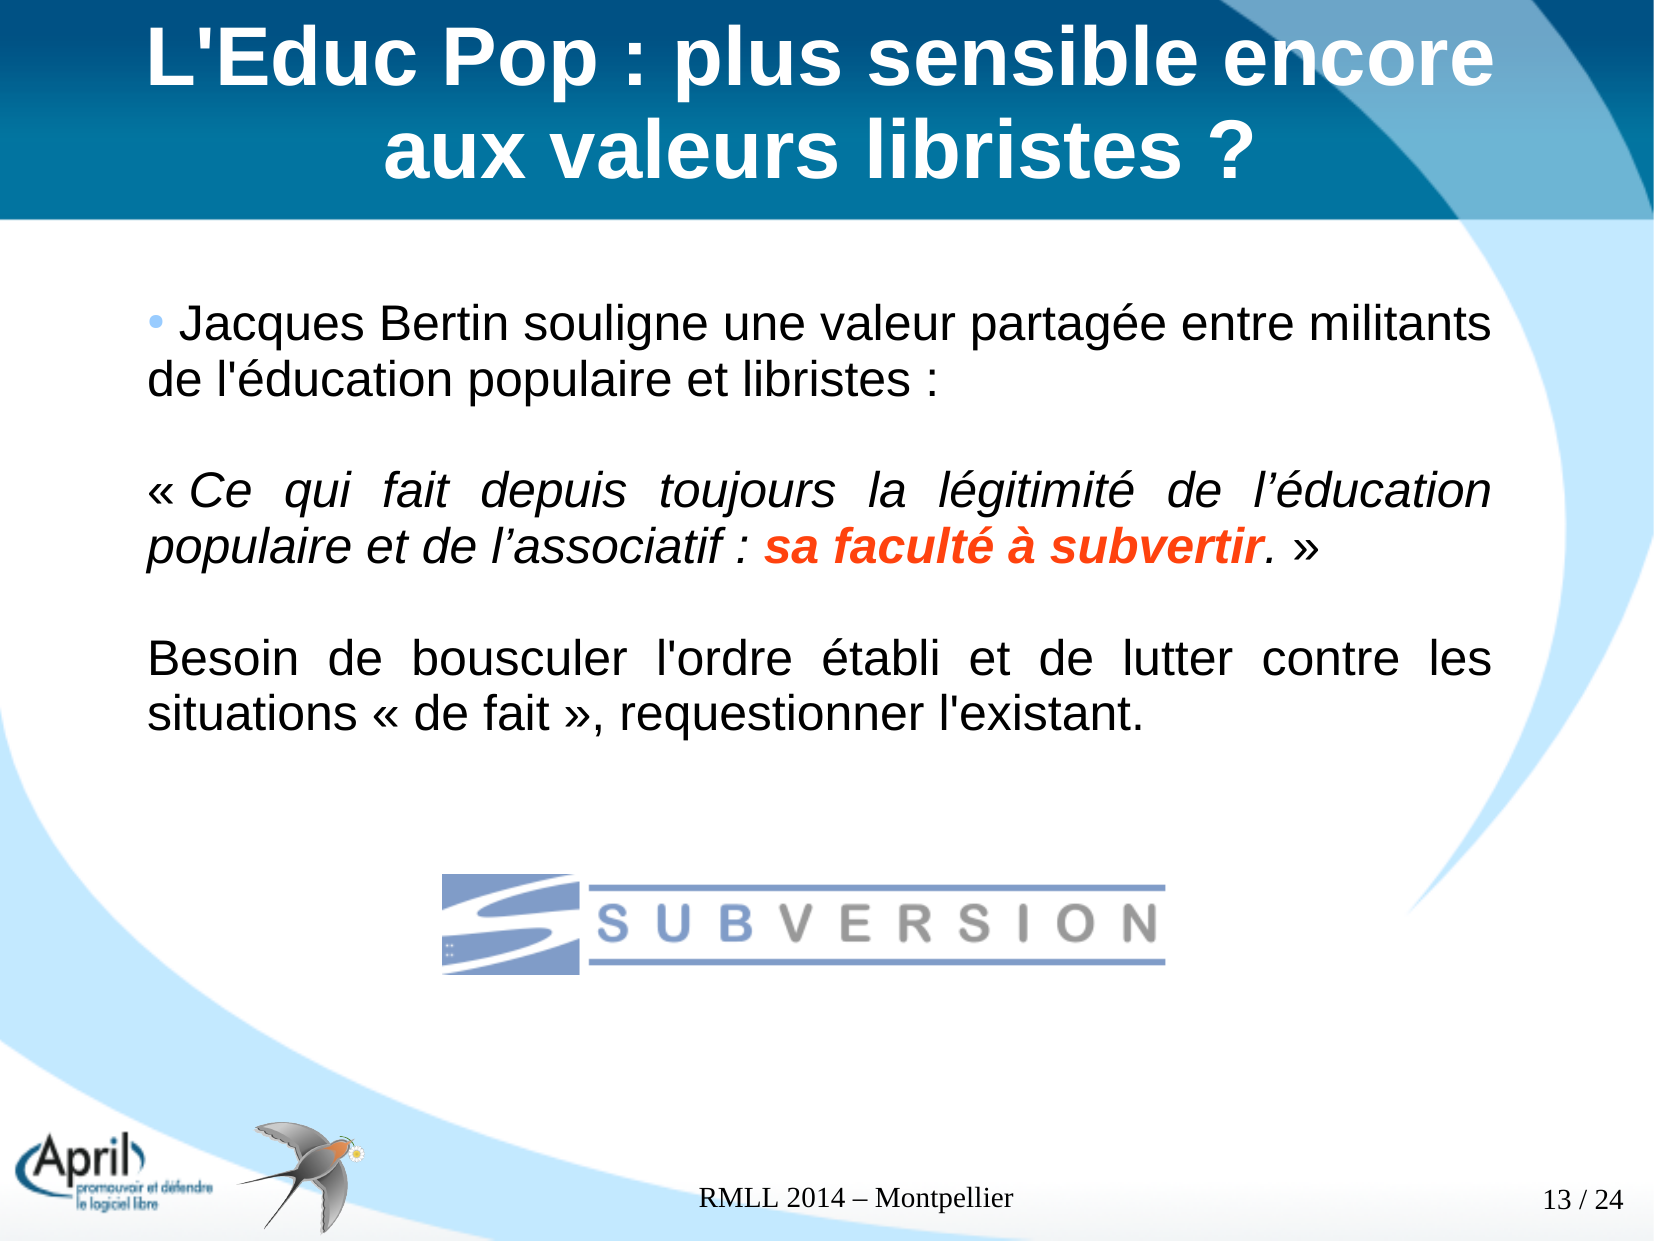

# L'Educ Pop : plus sensible encore aux valeurs libristes ?
 Jacques Bertin souligne une valeur partagée entre militants de l'éducation populaire et libristes :
« Ce qui fait depuis toujours la légitimité de l’éducation populaire et de l’associatif : sa faculté à subvertir. »
Besoin de bousculer l'ordre établi et de lutter contre les situations « de fait », requestionner l'existant.
13
L'informatique libre